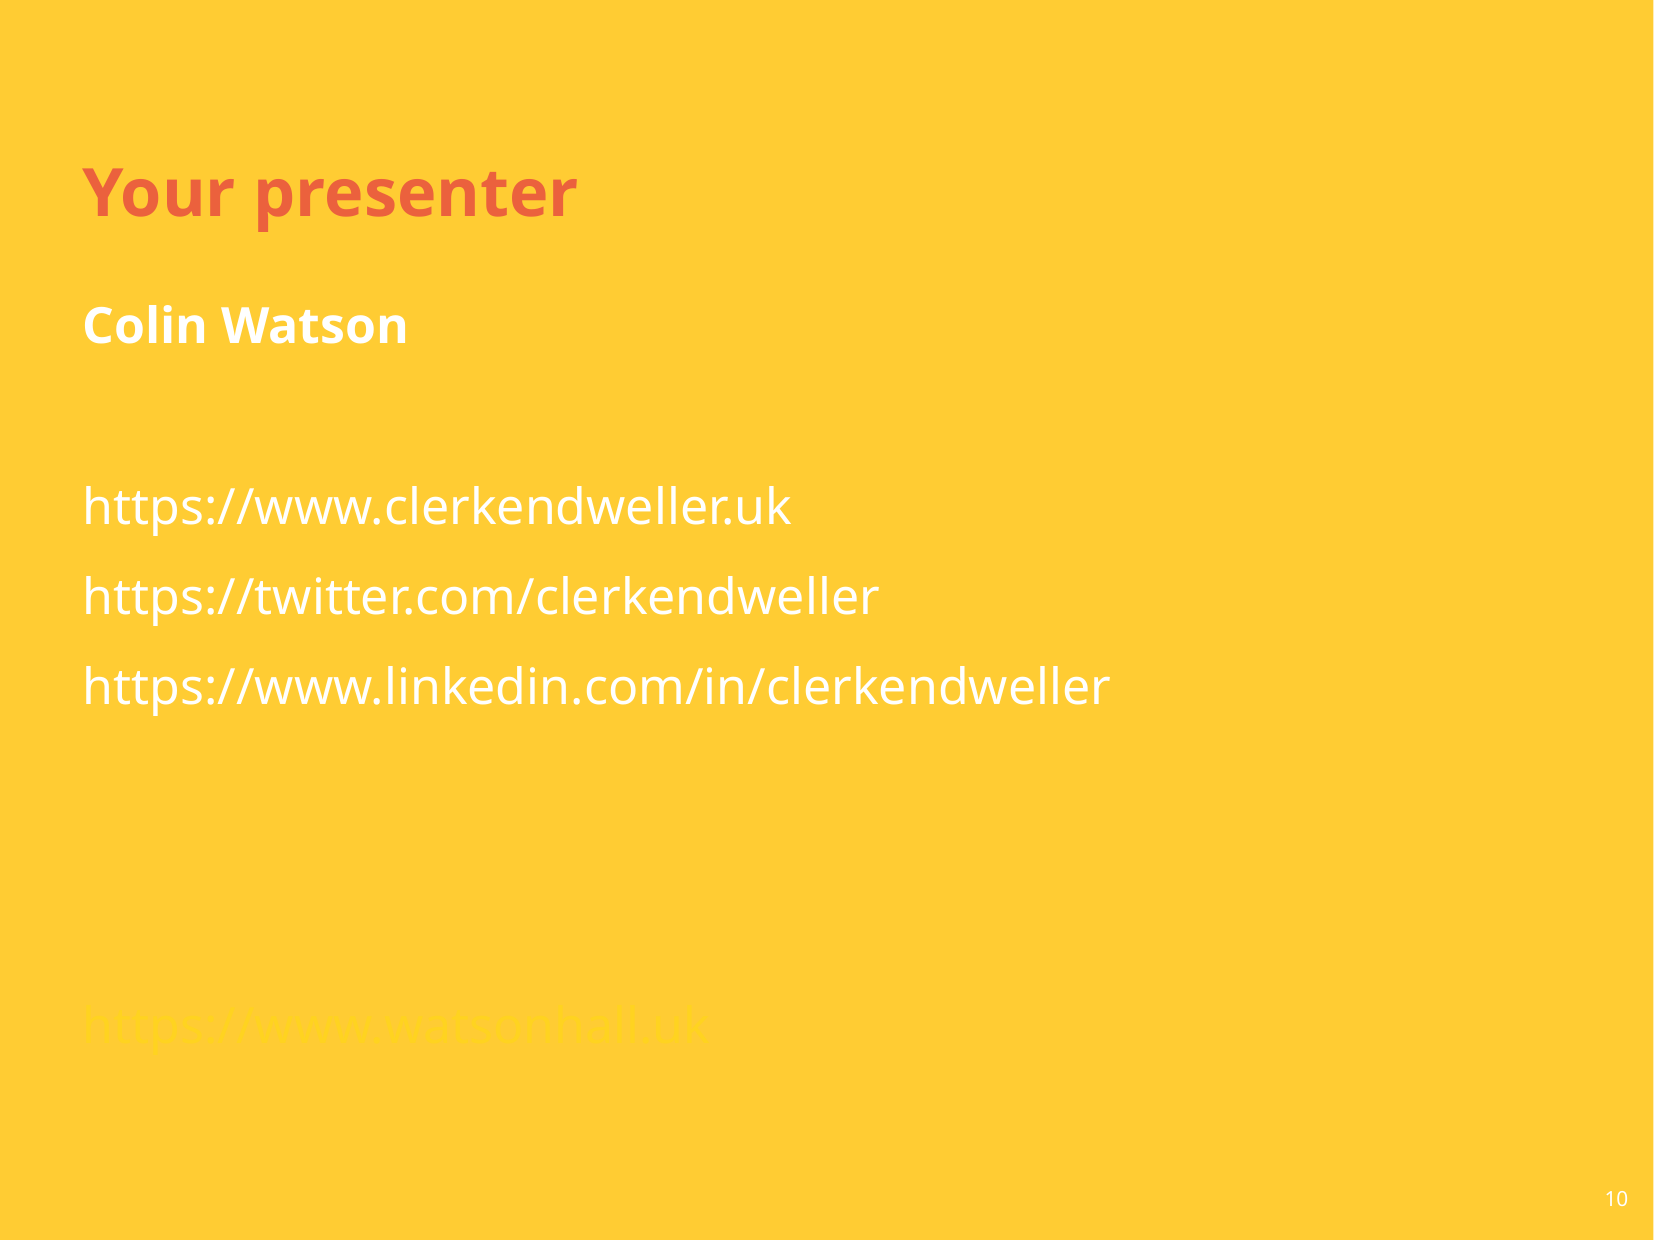

# Your presenter
Colin Watson
https://www.clerkendweller.uk
https://twitter.com/clerkendweller
https://www.linkedin.com/in/clerkendweller
https://www.watsonhall.uk